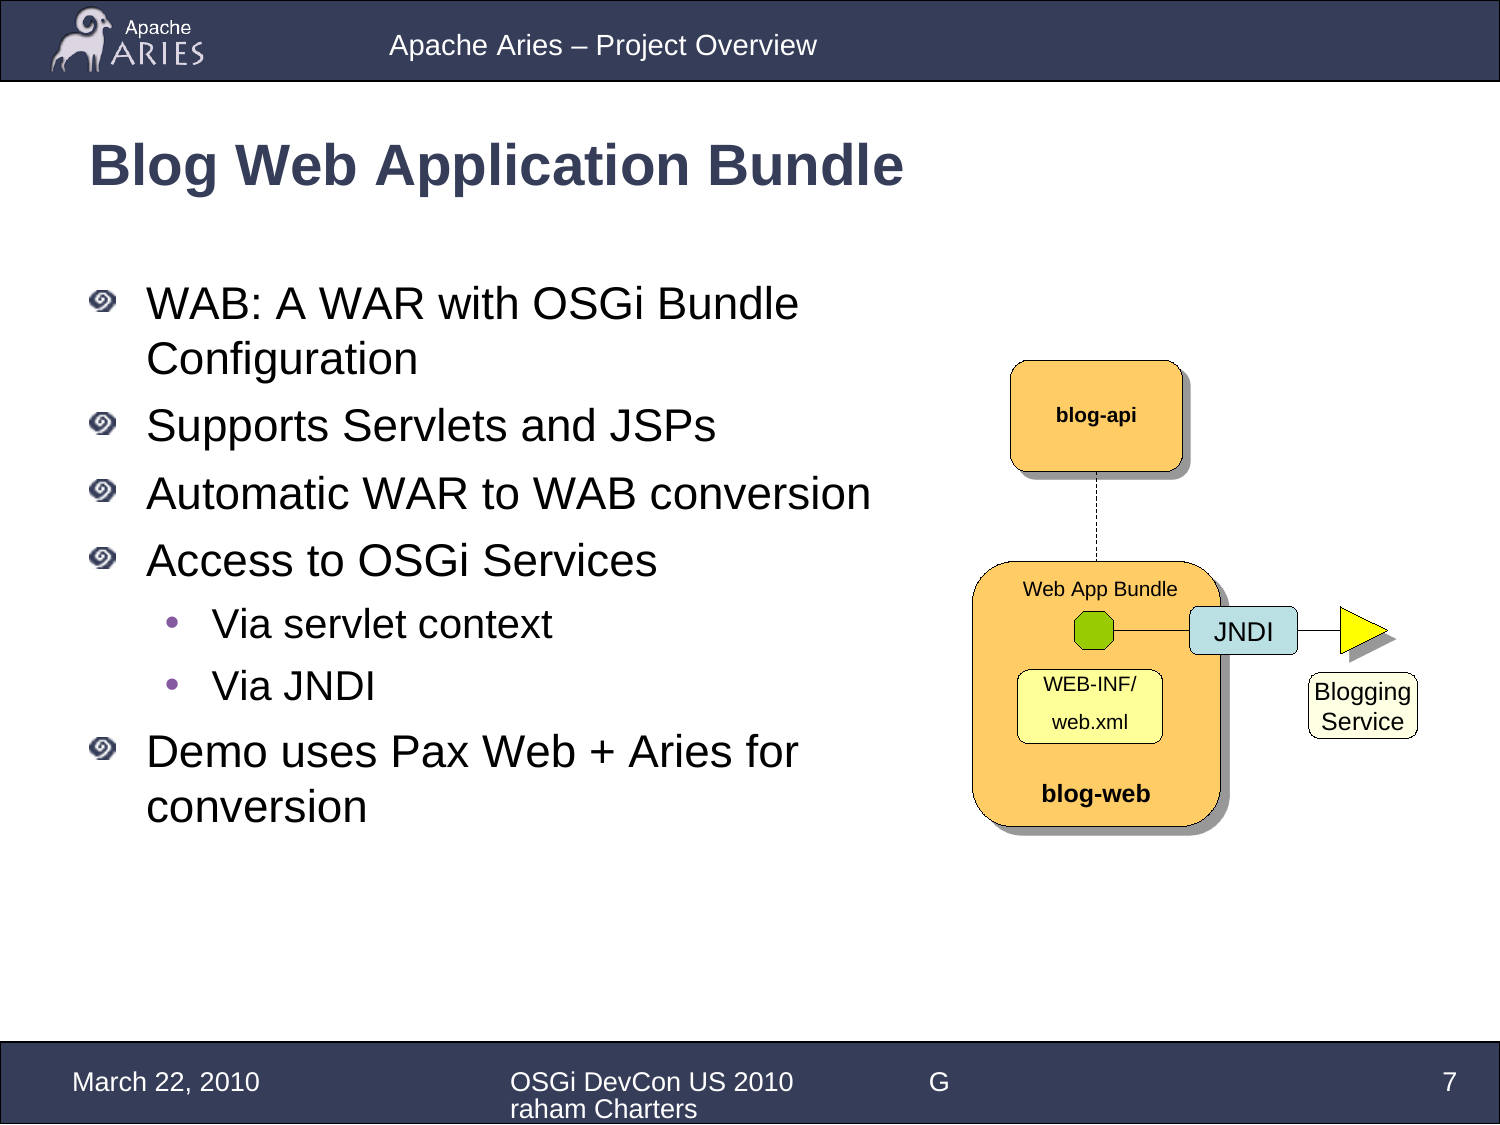

# Blog Web Application Bundle
WAB: A WAR with OSGi Bundle Configuration
Supports Servlets and JSPs
Automatic WAR to WAB conversion
Access to OSGi Services
Via servlet context
Via JNDI
Demo uses Pax Web + Aries for conversion
blog-api
blog-web
Web App Bundle
JNDI
WEB-INF/
web.xml
Blogging
Service
March 22, 2010
OSGi DevCon US 2010 Graham Charters
7